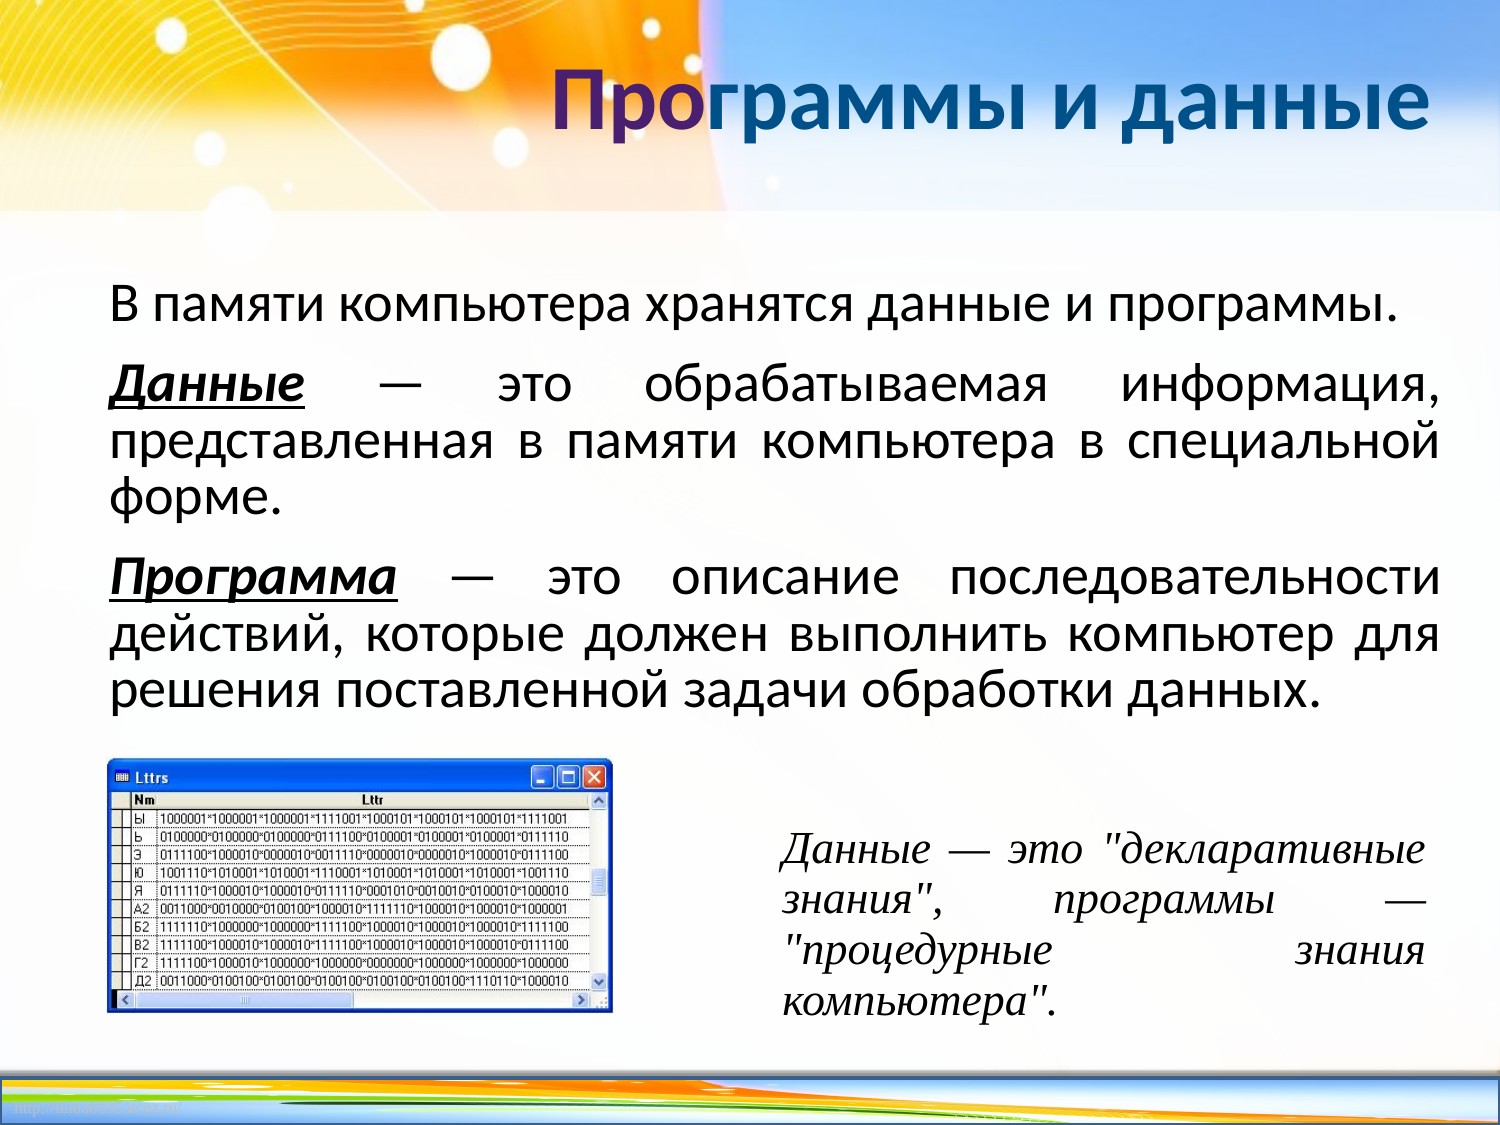

# Программы и данные
В памяти компьютера хранятся данные и программы.
Данные — это обрабатываемая информация, представленная в памяти компьютера в специальной форме.
Программа — это описание последовательности действий, которые должен выполнить компьютер для решения поставленной задачи обработки данных.
Данные — это "декларативные знания", программы — "процедурные знания компьютера".